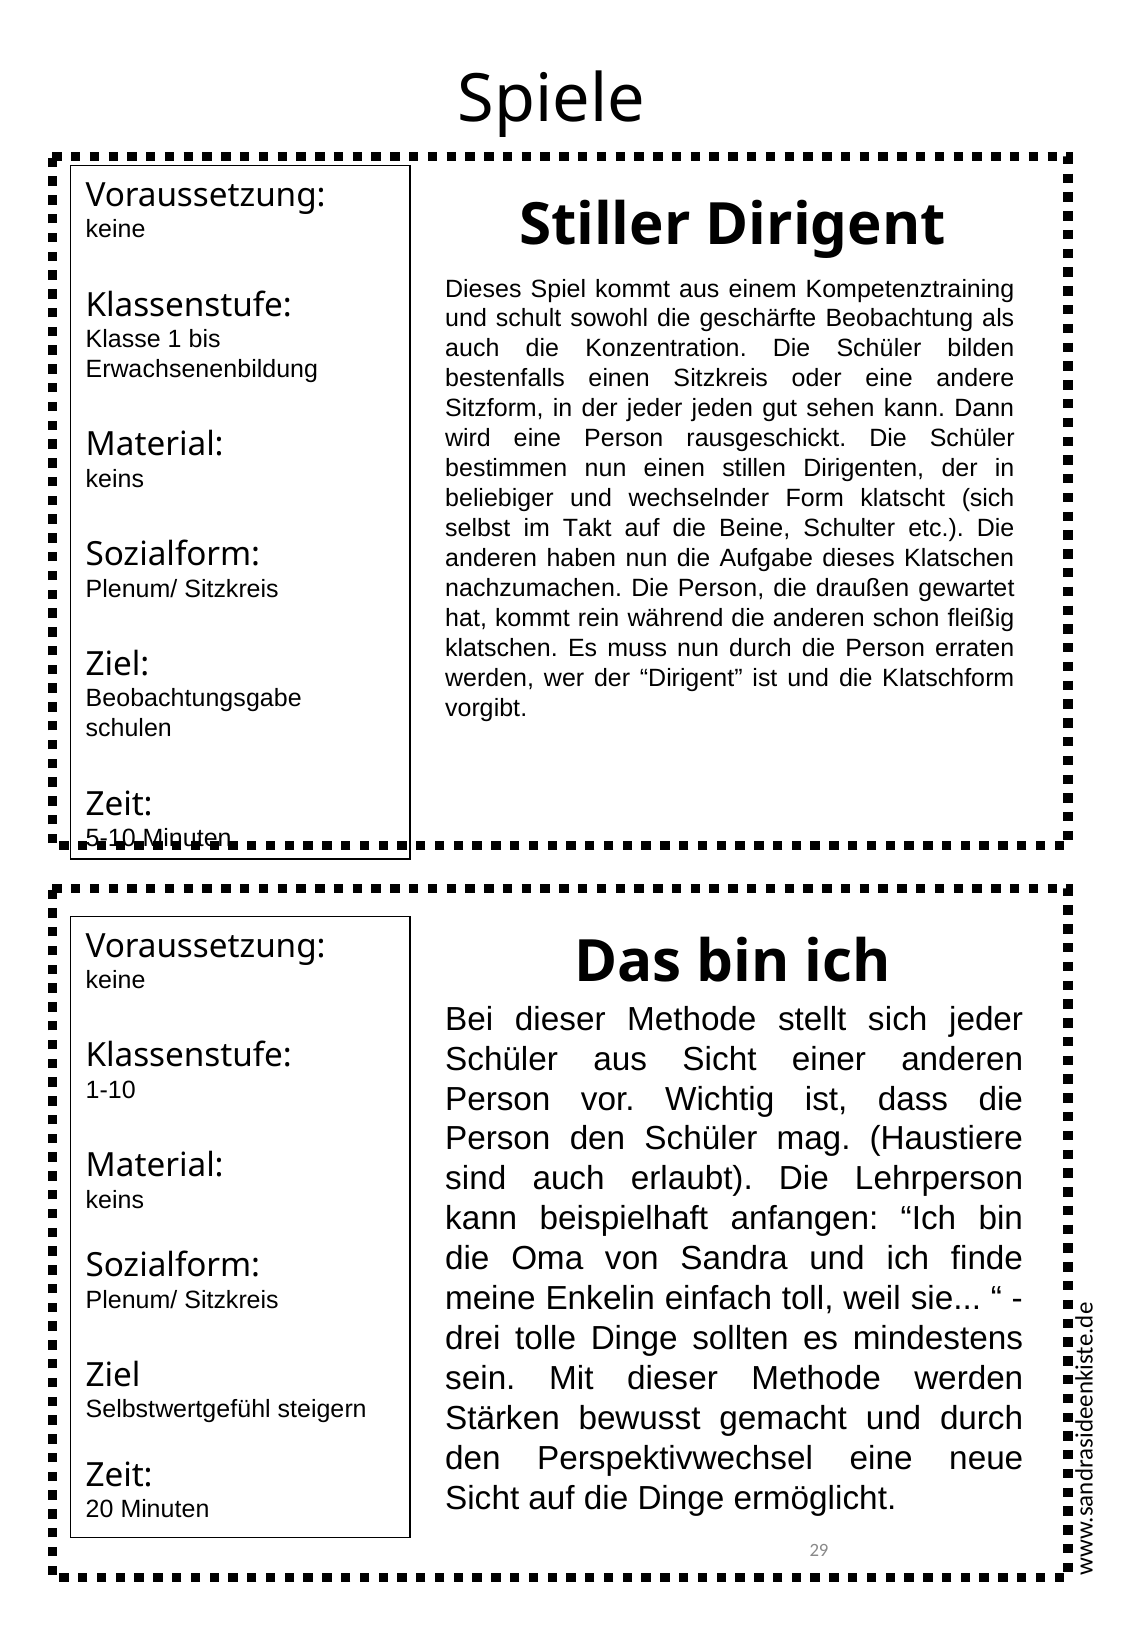

Spiele
Voraussetzung:
keine
Klassenstufe:
Klasse 1 bis Erwachsenenbildung
Material:
keins
Sozialform:
Plenum/ Sitzkreis
Ziel:
Beobachtungsgabe schulen
Zeit:
5-10 Minuten
Stiller Dirigent
Dieses Spiel kommt aus einem Kompetenztraining und schult sowohl die geschärfte Beobachtung als auch die Konzentration. Die Schüler bilden bestenfalls einen Sitzkreis oder eine andere Sitzform, in der jeder jeden gut sehen kann. Dann wird eine Person rausgeschickt. Die Schüler bestimmen nun einen stillen Dirigenten, der in beliebiger und wechselnder Form klatscht (sich selbst im Takt auf die Beine, Schulter etc.). Die anderen haben nun die Aufgabe dieses Klatschen nachzumachen. Die Person, die draußen gewartet hat, kommt rein während die anderen schon fleißig klatschen. Es muss nun durch die Person erraten werden, wer der “Dirigent” ist und die Klatschform vorgibt.
Das bin ich
Voraussetzung:
keine
Klassenstufe:
1-10
Material:
keins
Sozialform:
Plenum/ Sitzkreis
Ziel
Selbstwertgefühl steigern
Zeit:
20 Minuten
Bei dieser Methode stellt sich jeder Schüler aus Sicht einer anderen Person vor. Wichtig ist, dass die Person den Schüler mag. (Haustiere sind auch erlaubt). Die Lehrperson kann beispielhaft anfangen: “Ich bin die Oma von Sandra und ich finde meine Enkelin einfach toll, weil sie... “ - drei tolle Dinge sollten es mindestens sein. Mit dieser Methode werden Stärken bewusst gemacht und durch den Perspektivwechsel eine neue Sicht auf die Dinge ermöglicht.
www.sandrasideenkiste.de